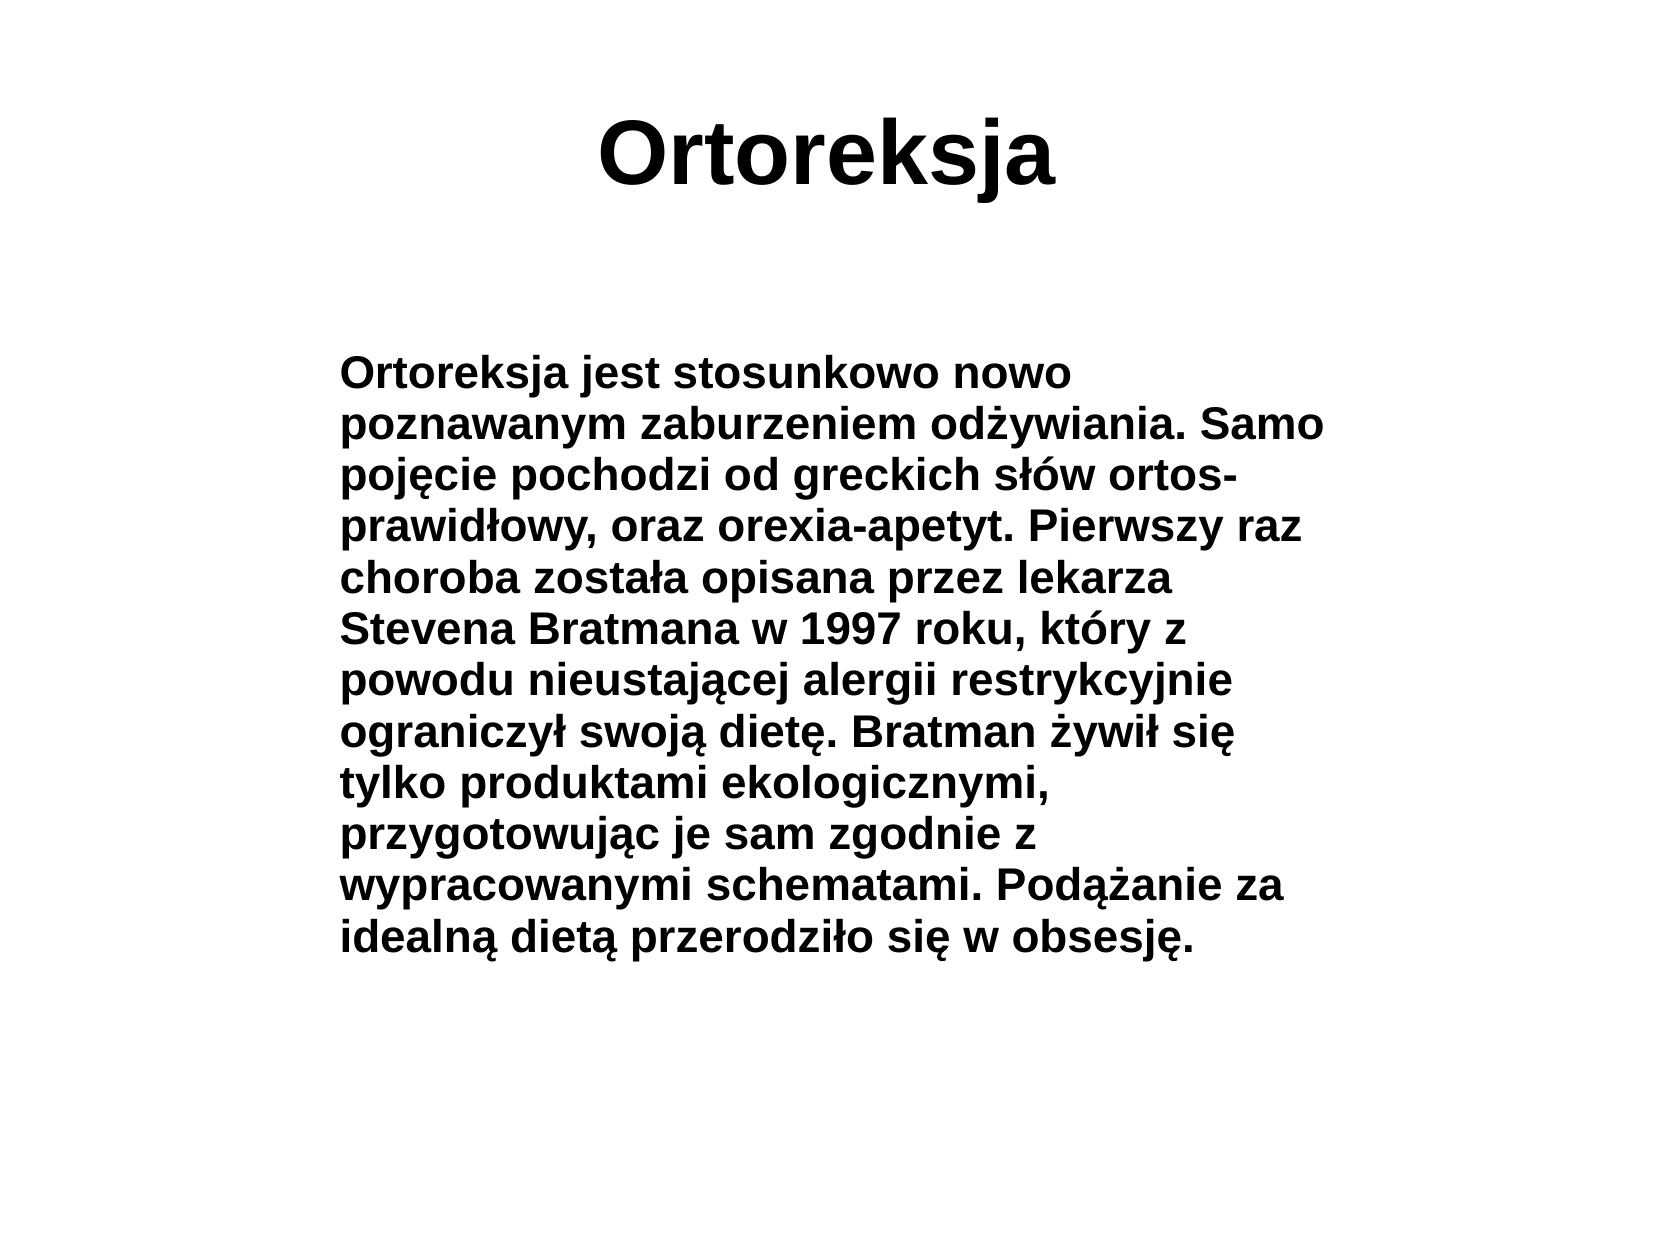

# Ortoreksja
Ortoreksja jest stosunkowo nowo poznawanym zaburzeniem odżywiania. Samo pojęcie pochodzi od greckich słów ortos-prawidłowy, oraz orexia-apetyt. Pierwszy raz choroba została opisana przez lekarza Stevena Bratmana w 1997 roku, który z powodu nieustającej alergii restrykcyjnie ograniczył swoją dietę. Bratman żywił się tylko produktami ekologicznymi, przygotowując je sam zgodnie z wypracowanymi schematami. Podążanie za idealną dietą przerodziło się w obsesję.